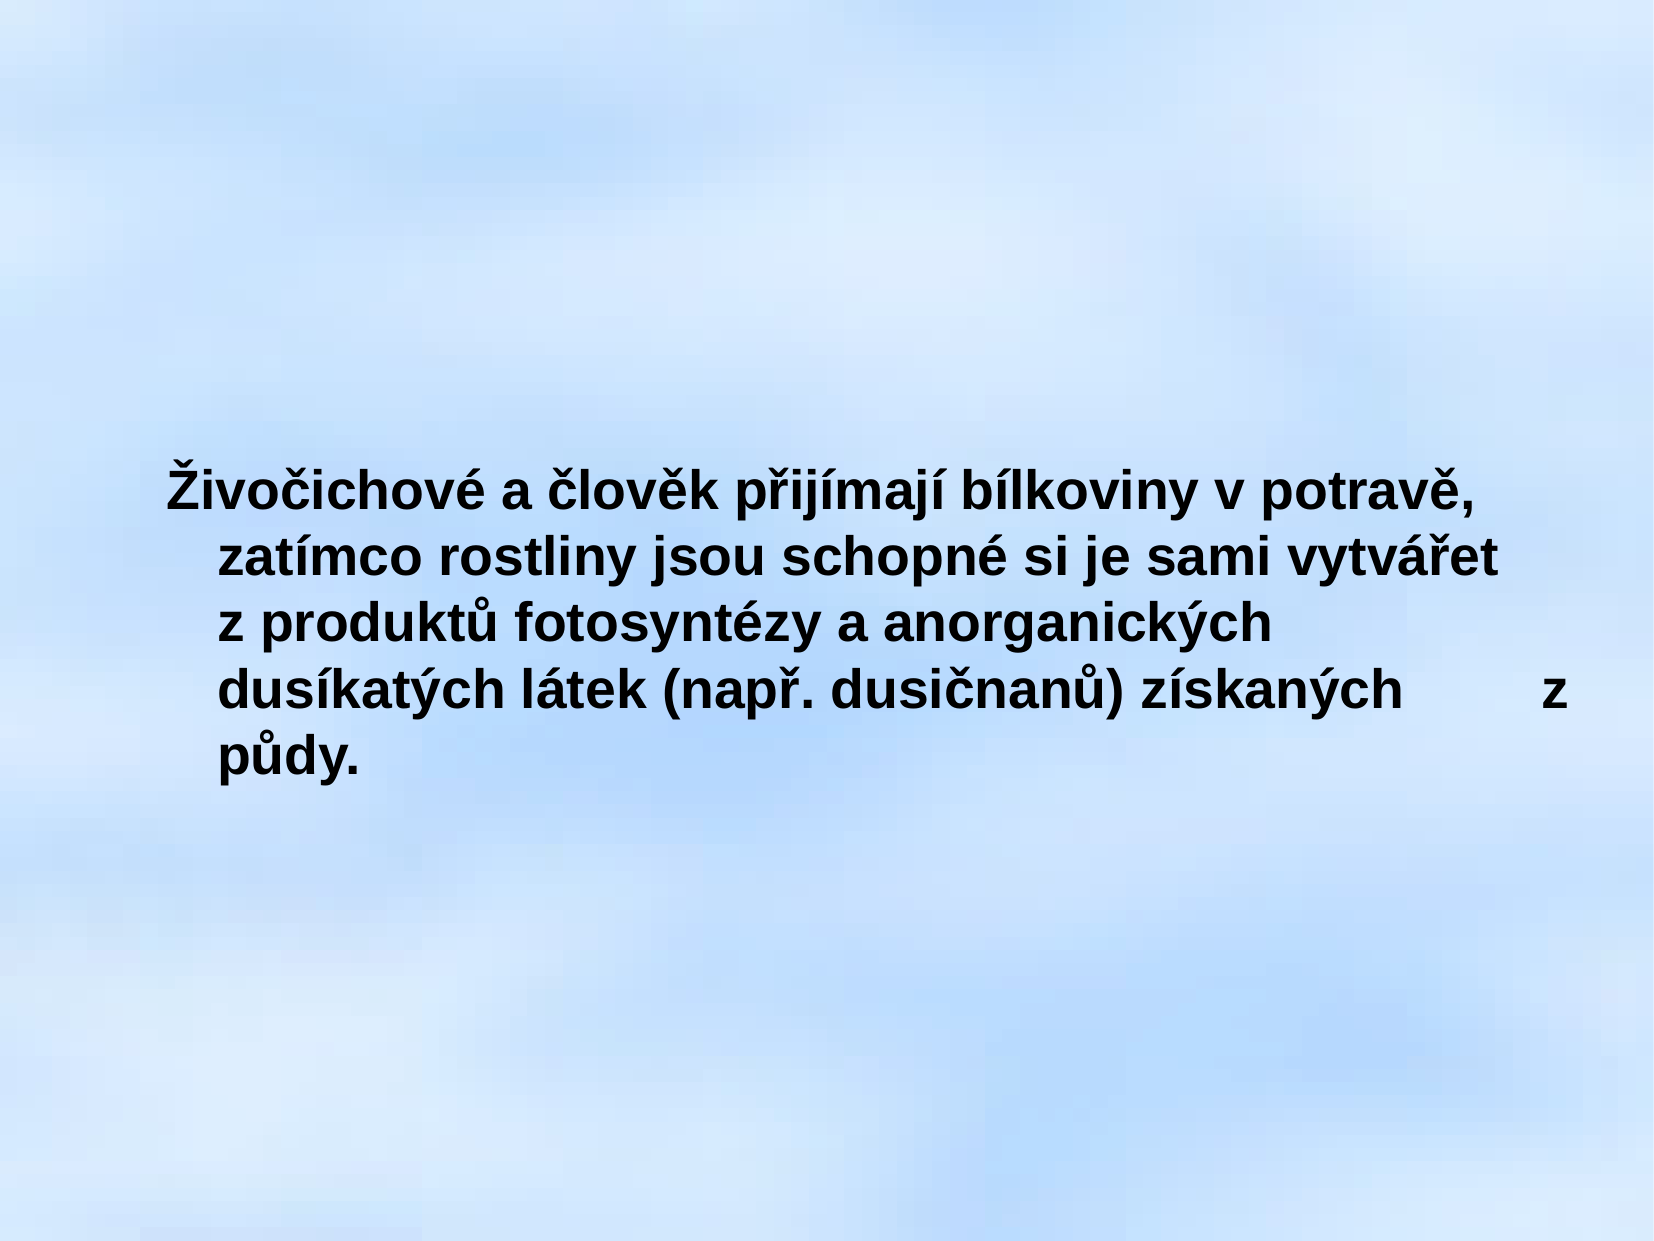

# Živočichové a člověk přijímají bílkoviny v potravě, zatímco rostliny jsou schopné si je sami vytvářet z produktů fotosyntézy a anorganických dusíkatých látek (např. dusičnanů) získaných z půdy.